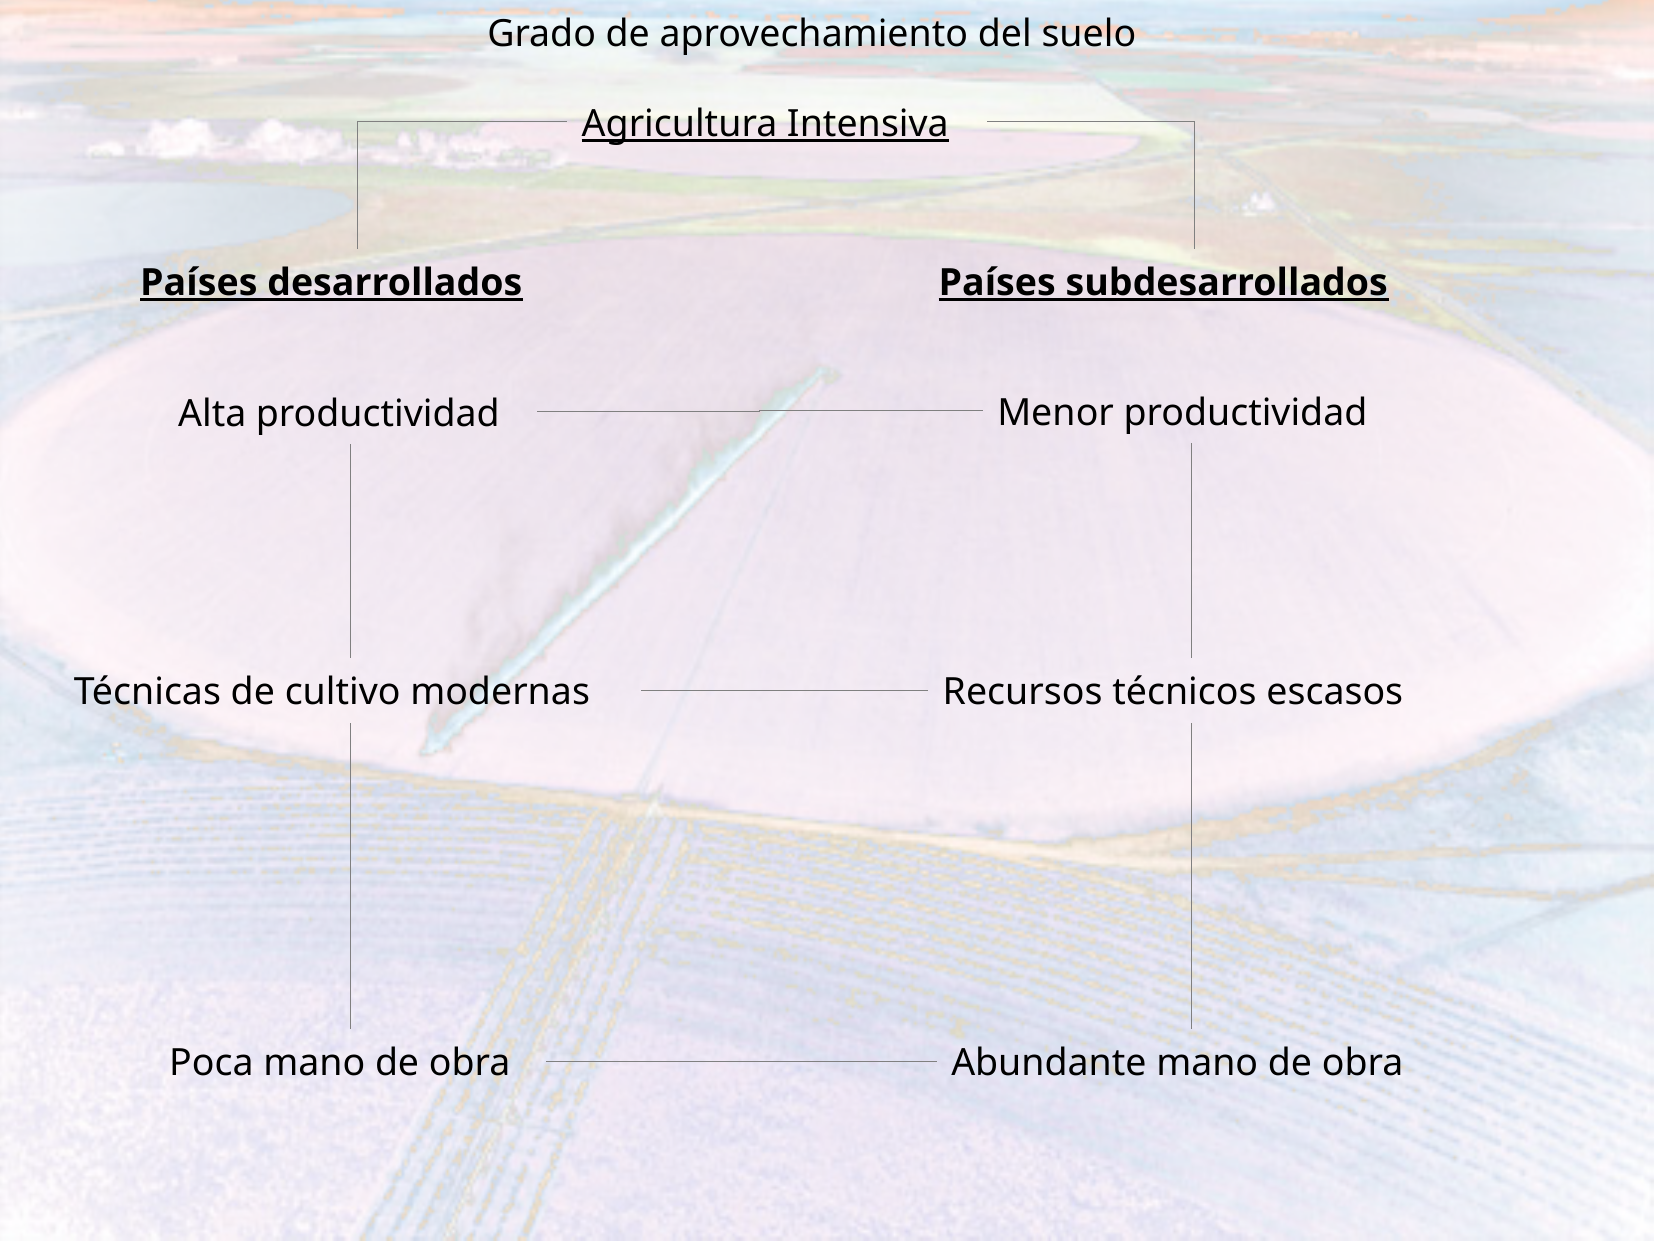

Grado de aprovechamiento del suelo
Agricultura Intensiva
Países desarrollados
Países subdesarrollados
Menor productividad
Alta productividad
Técnicas de cultivo modernas
Recursos técnicos escasos
Poca mano de obra
Abundante mano de obra